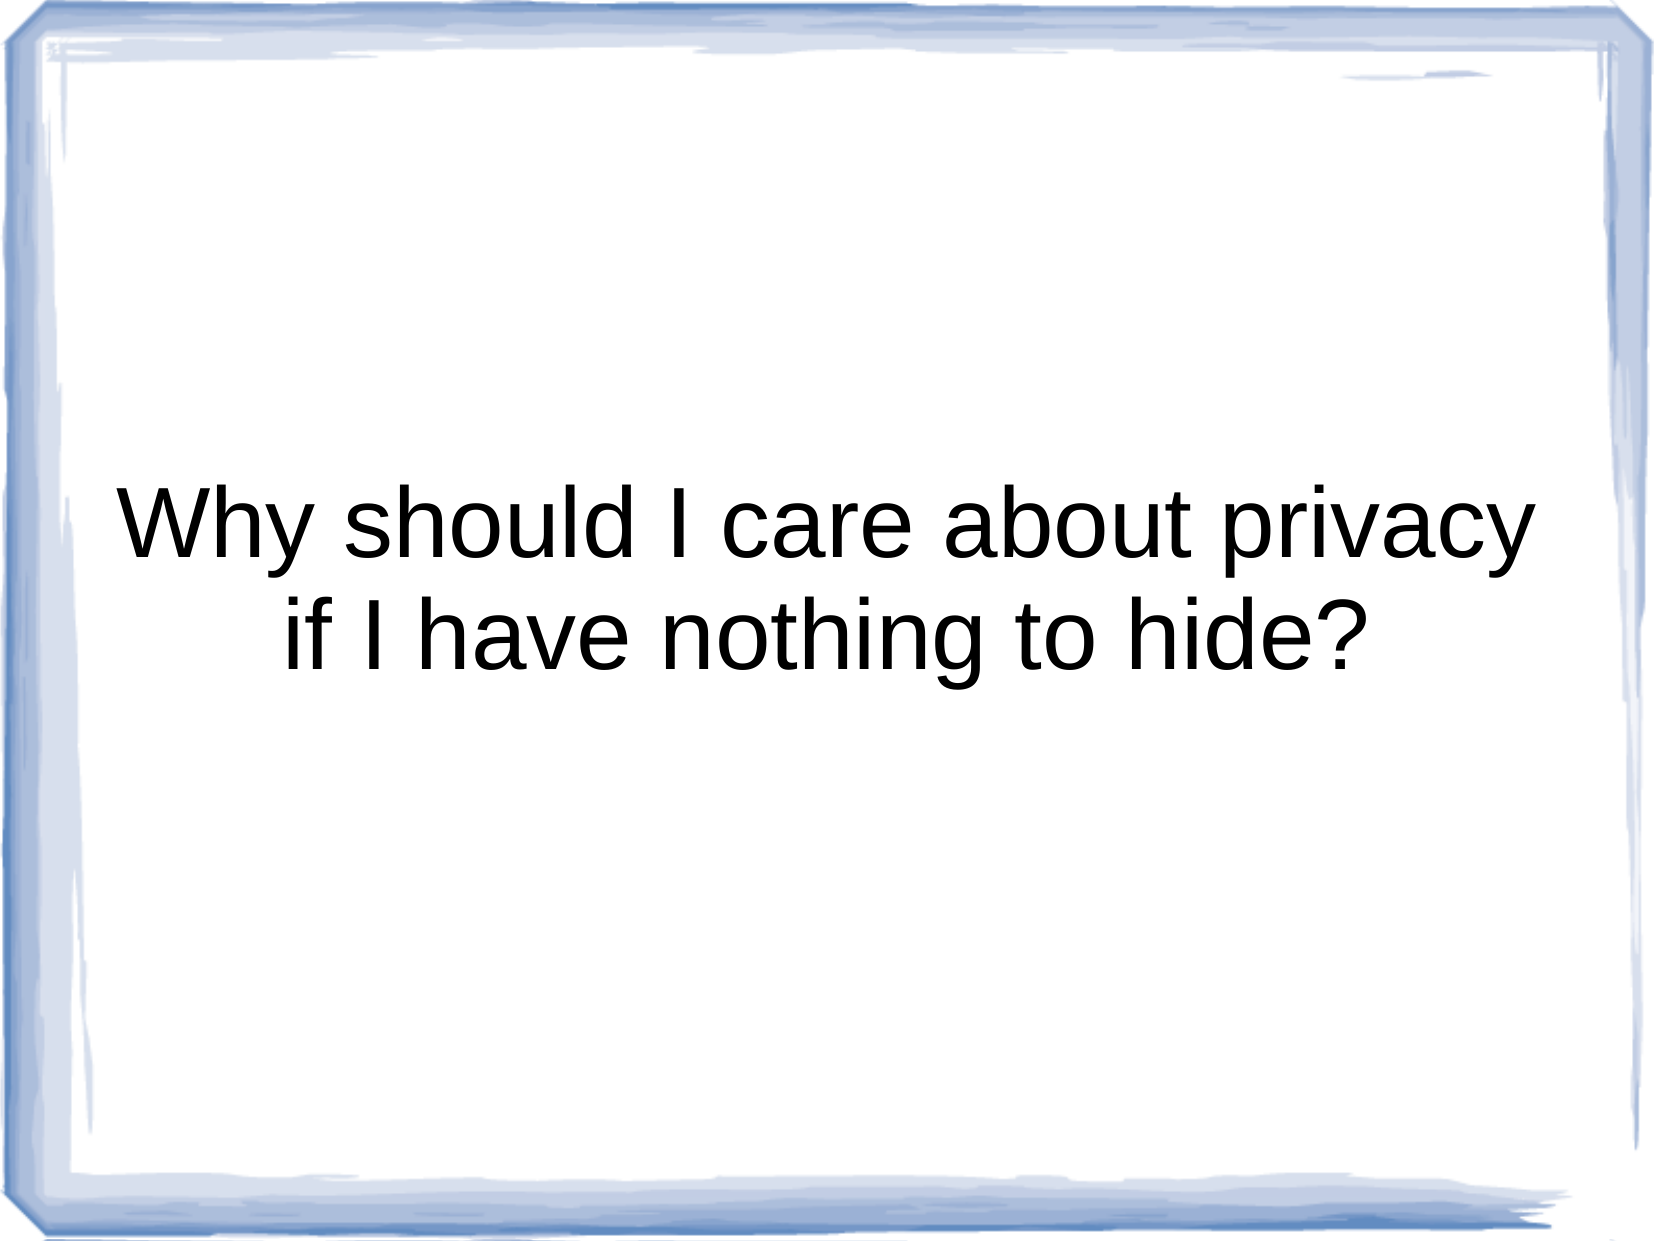

# Why should I care about privacy if I have nothing to hide?